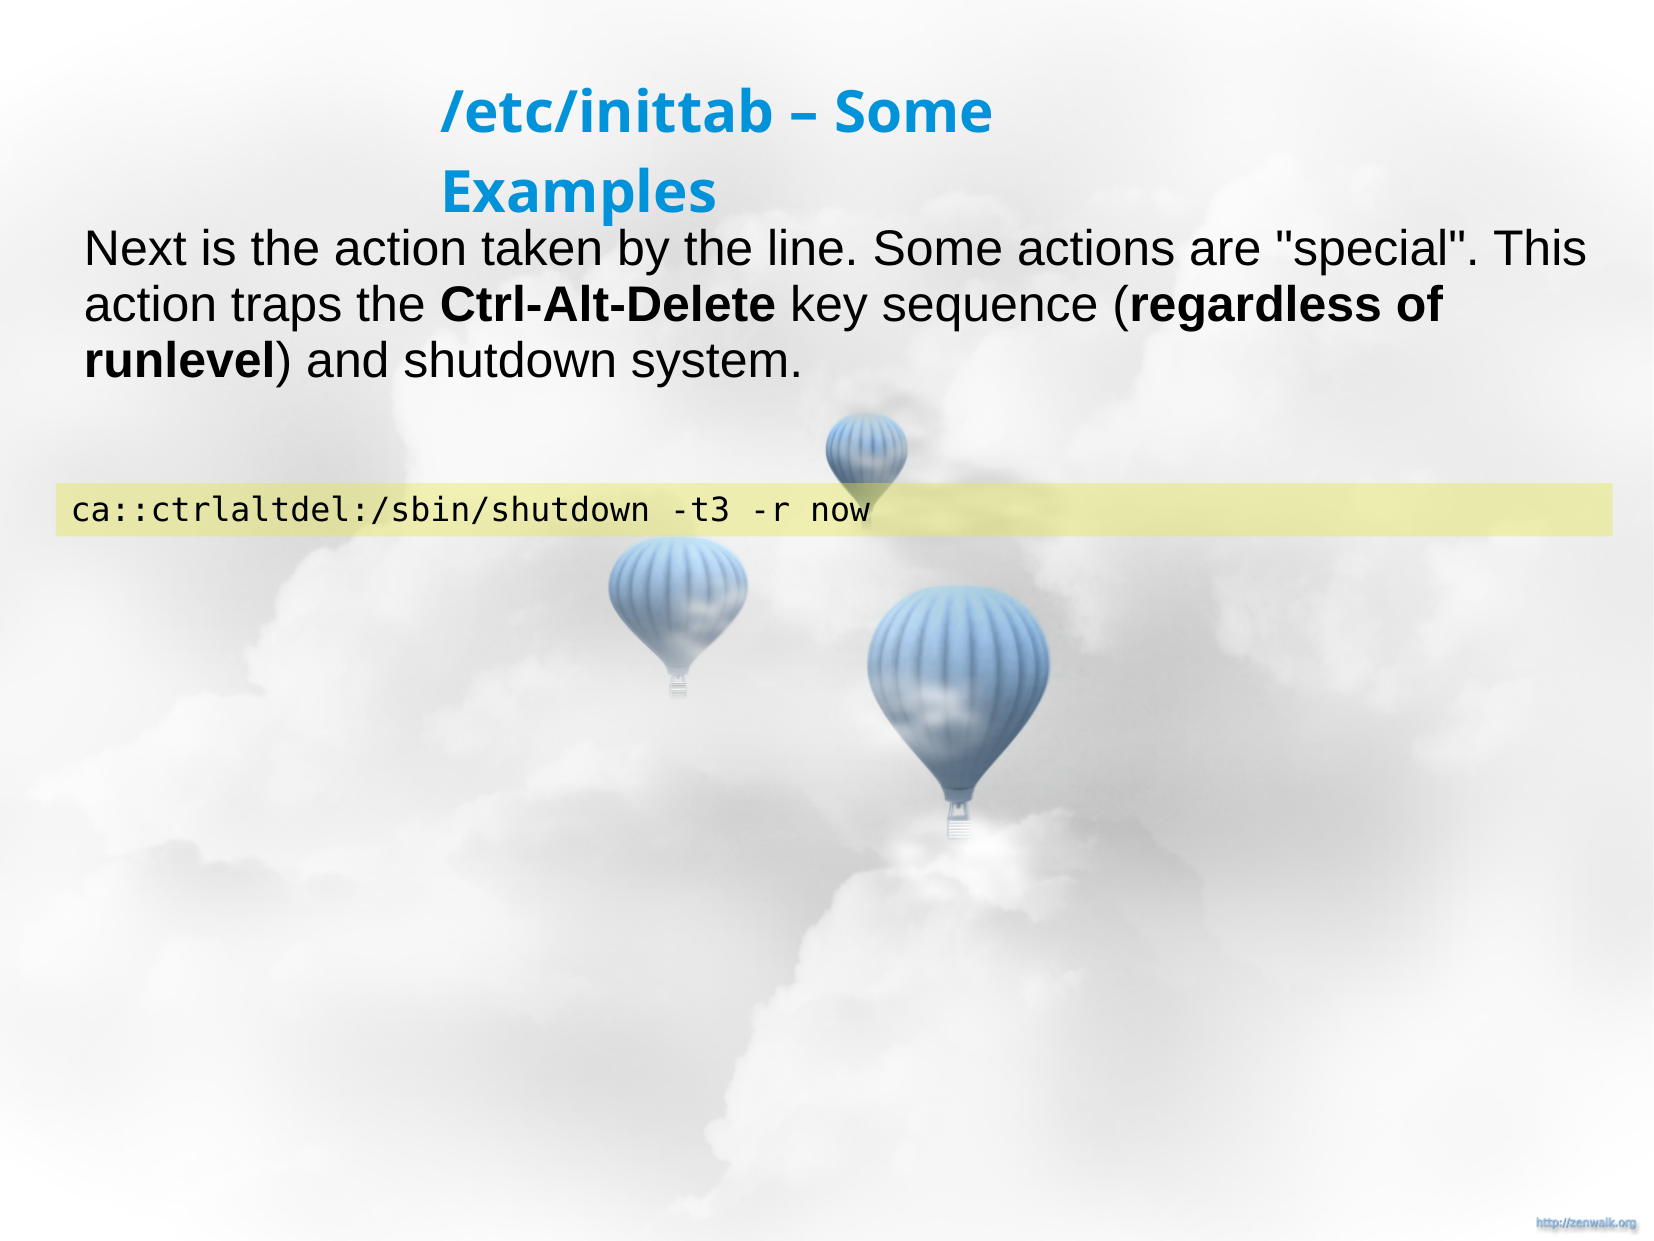

/etc/inittab – Some Examples
Next is the action taken by the line. Some actions are "special". This action traps the Ctrl-Alt-Delete key sequence (regardless of runlevel) and shutdown system.
ca::ctrlaltdel:/sbin/shutdown -t3 -r now